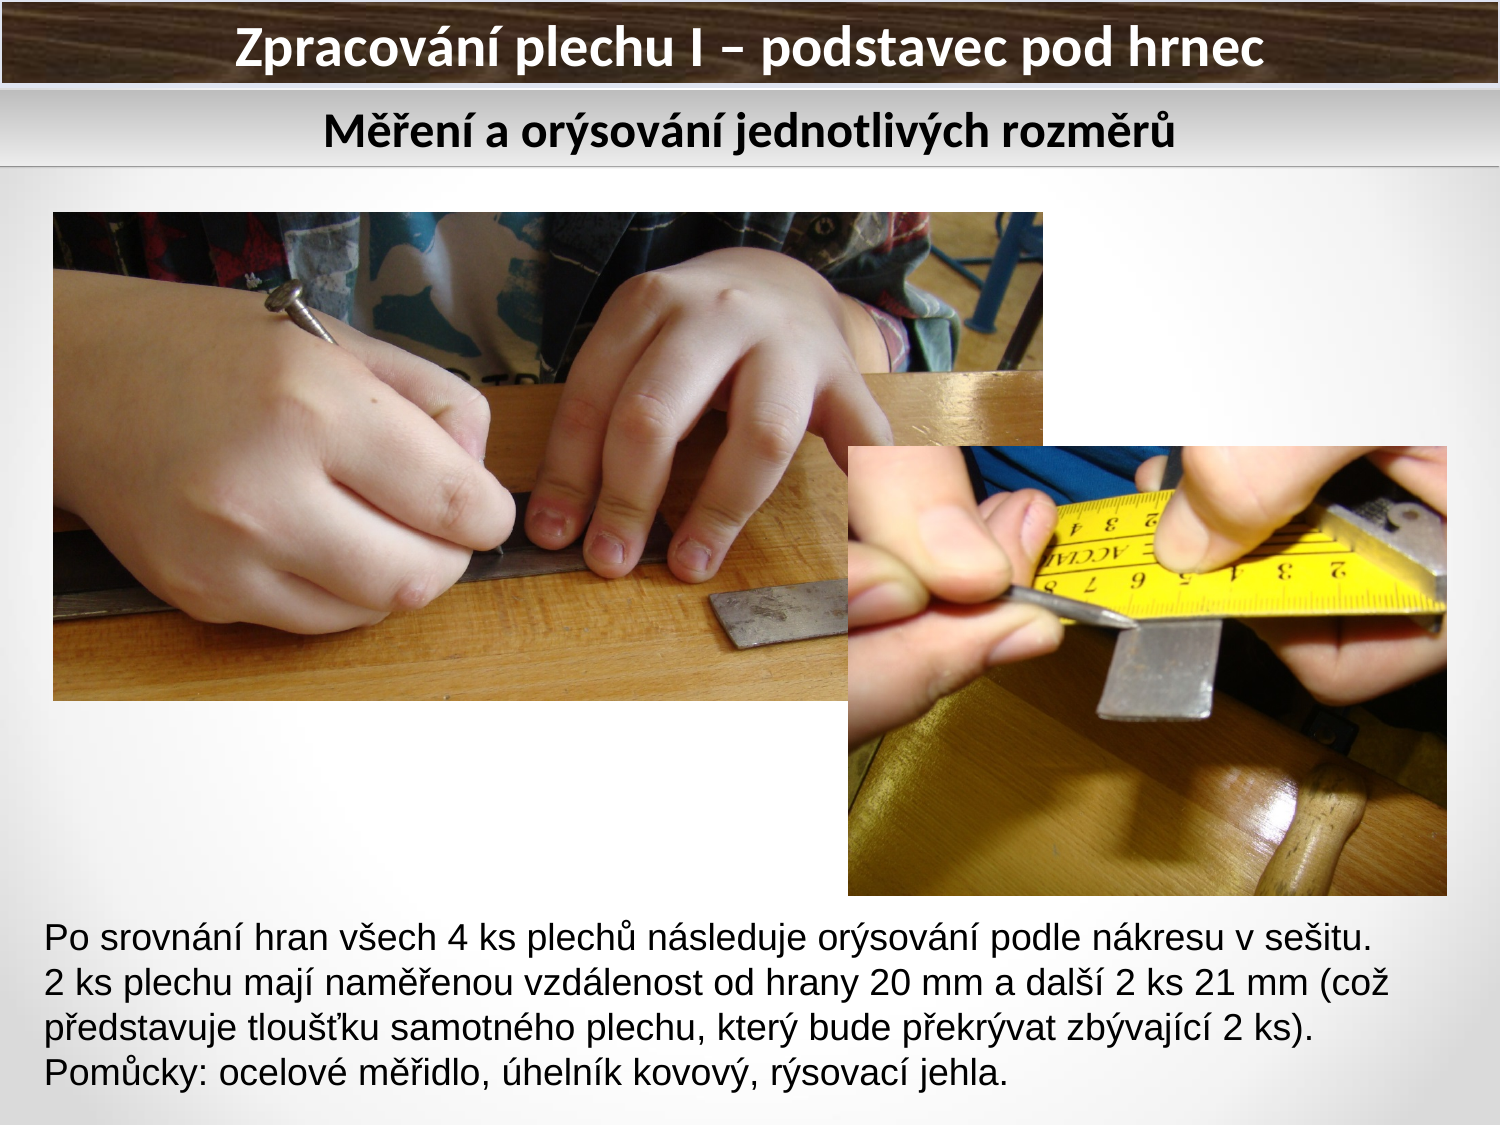

Zpracování plechu I – podstavec pod hrnec
Měření a orýsování jednotlivých rozměrů
Po srovnání hran všech 4 ks plechů následuje orýsování podle nákresu v sešitu.
2 ks plechu mají naměřenou vzdálenost od hrany 20 mm a další 2 ks 21 mm (což představuje tloušťku samotného plechu, který bude překrývat zbývající 2 ks).
Pomůcky: ocelové měřidlo, úhelník kovový, rýsovací jehla.